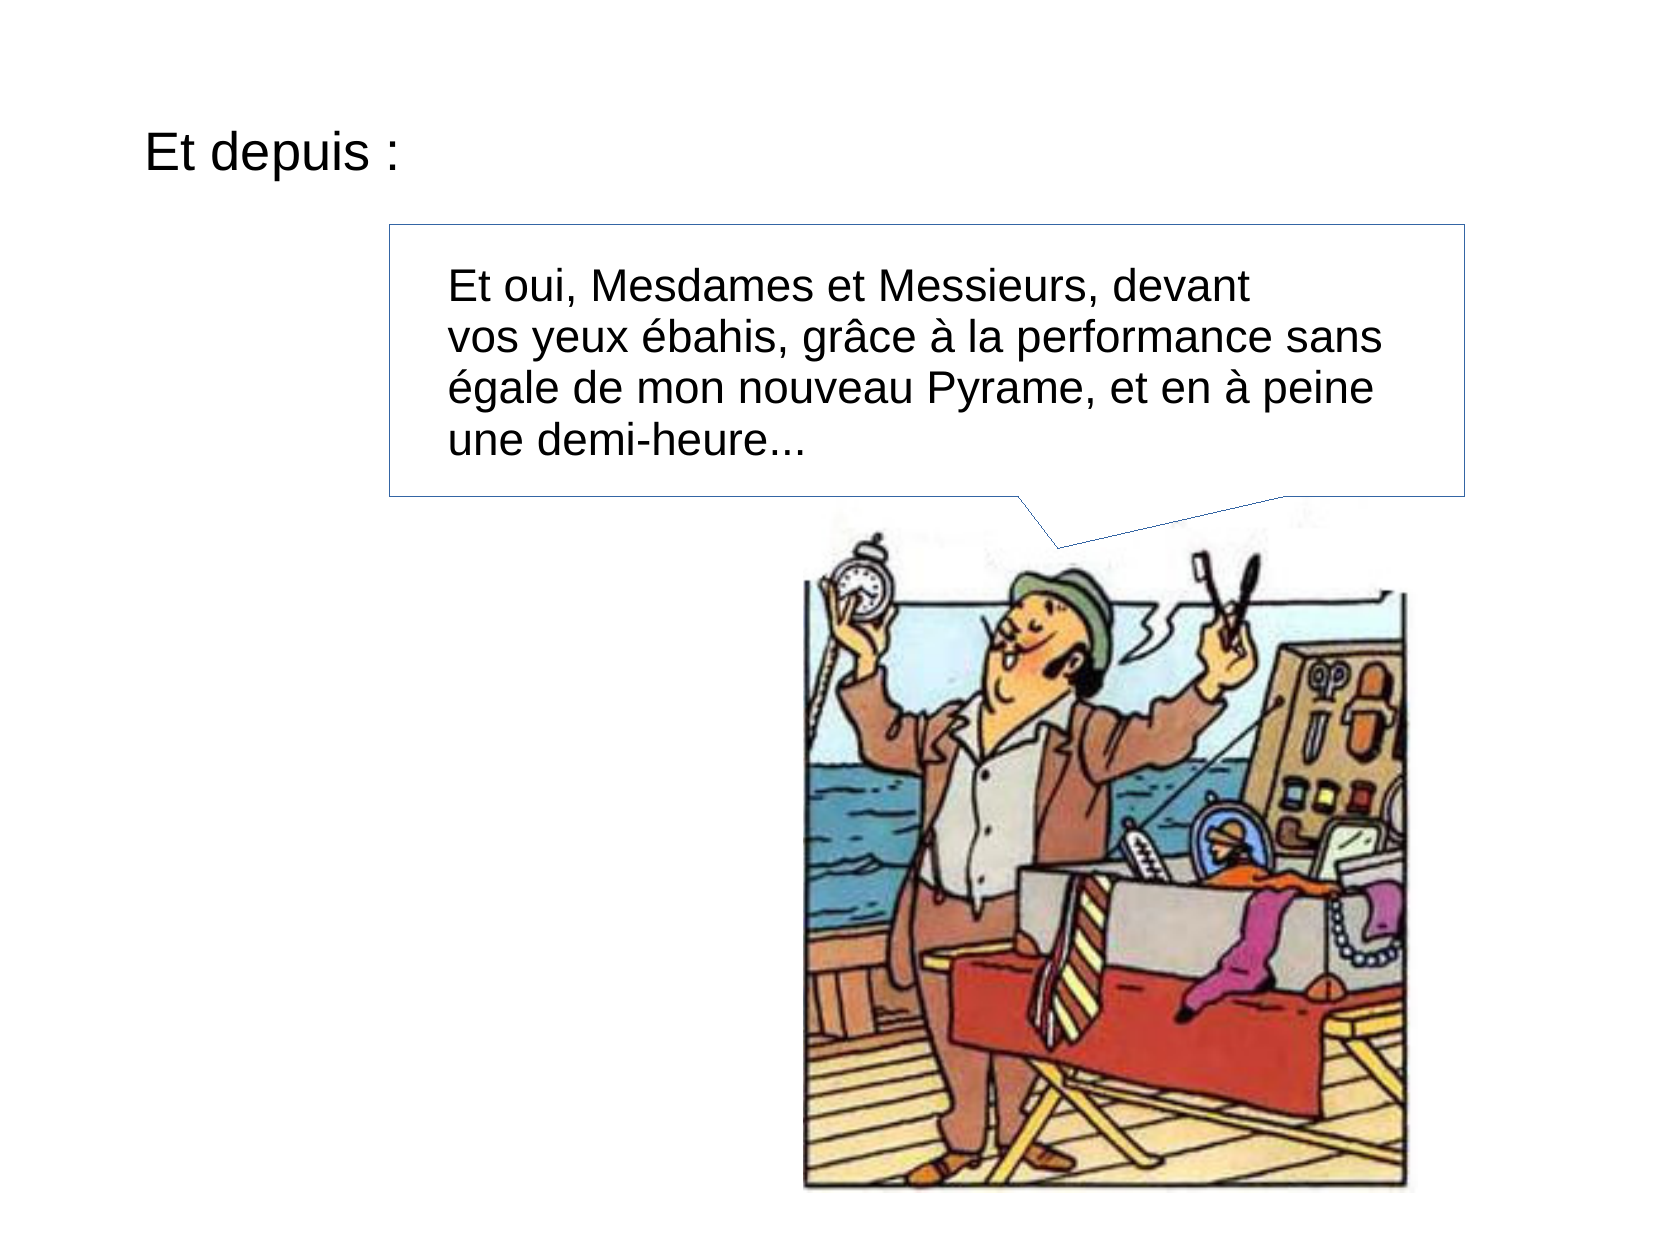

Et depuis :
Et oui, Mesdames et Messieurs, devant
vos yeux ébahis, grâce à la performance sans
égale de mon nouveau Pyrame, et en à peine
une demi-heure...